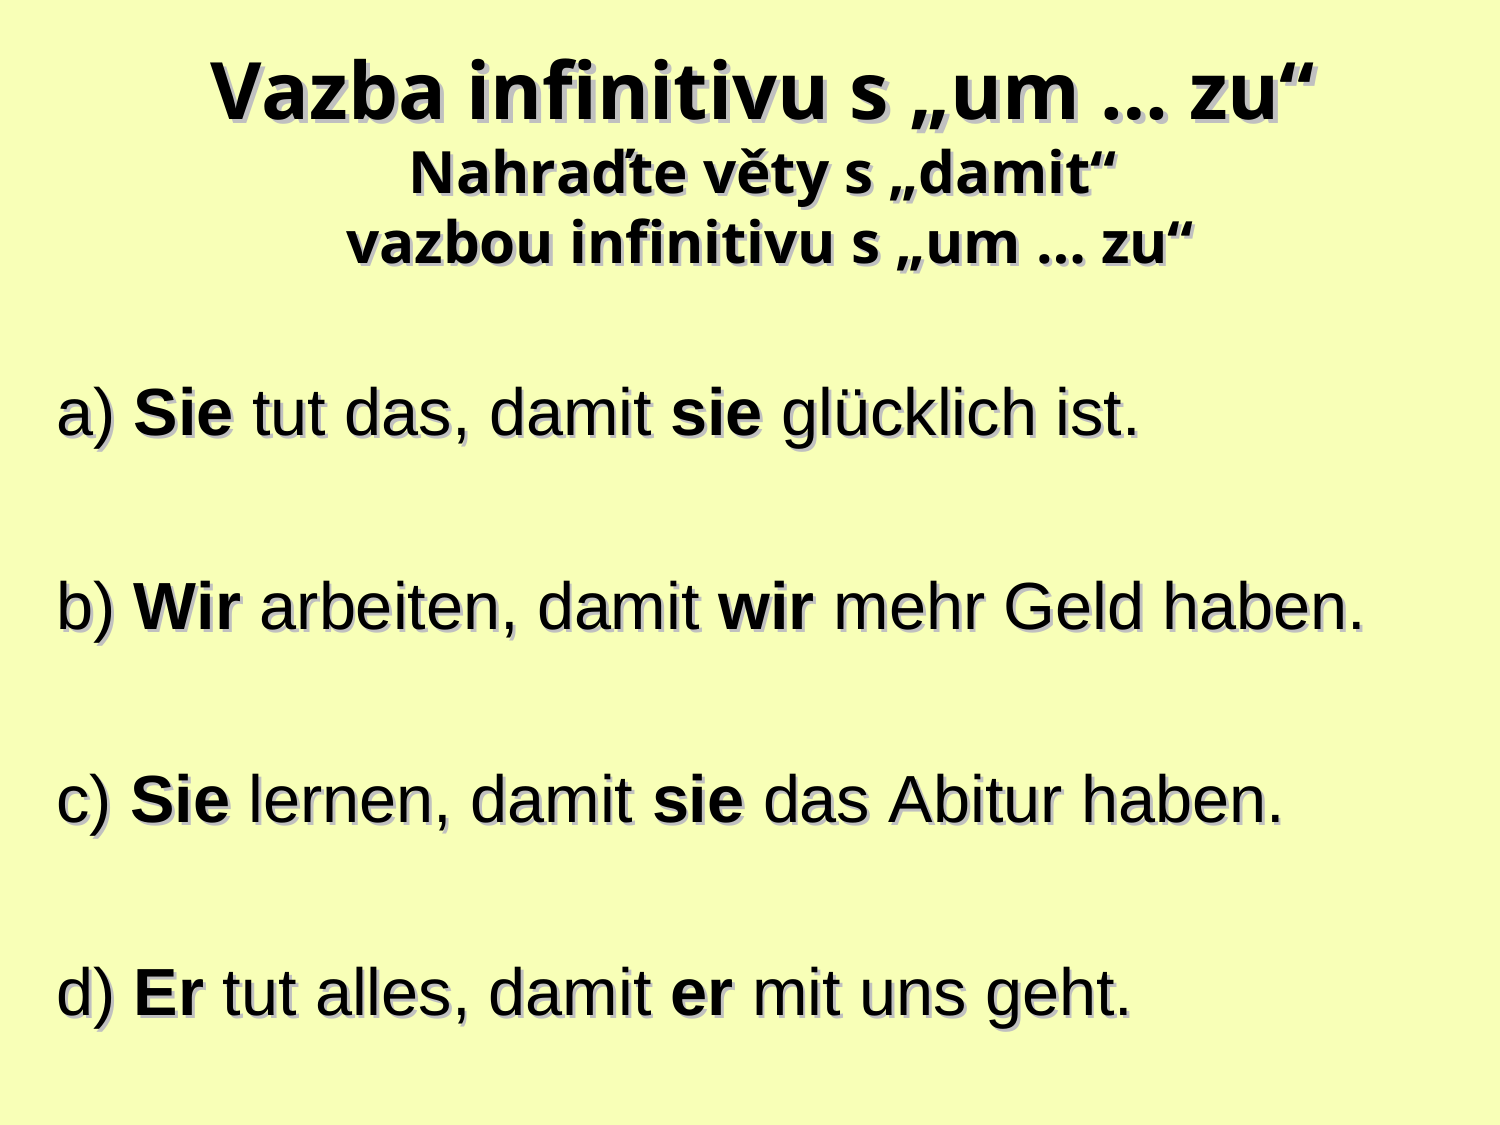

# Vazba infinitivu s „um … zu“ Nahraďte věty s „damit“ vazbou infinitivu s „um … zu“
a) Sie tut das, damit sie glücklich ist.
b) Wir arbeiten, damit wir mehr Geld haben.
c) Sie lernen, damit sie das Abitur haben.
d) Er tut alles, damit er mit uns geht.